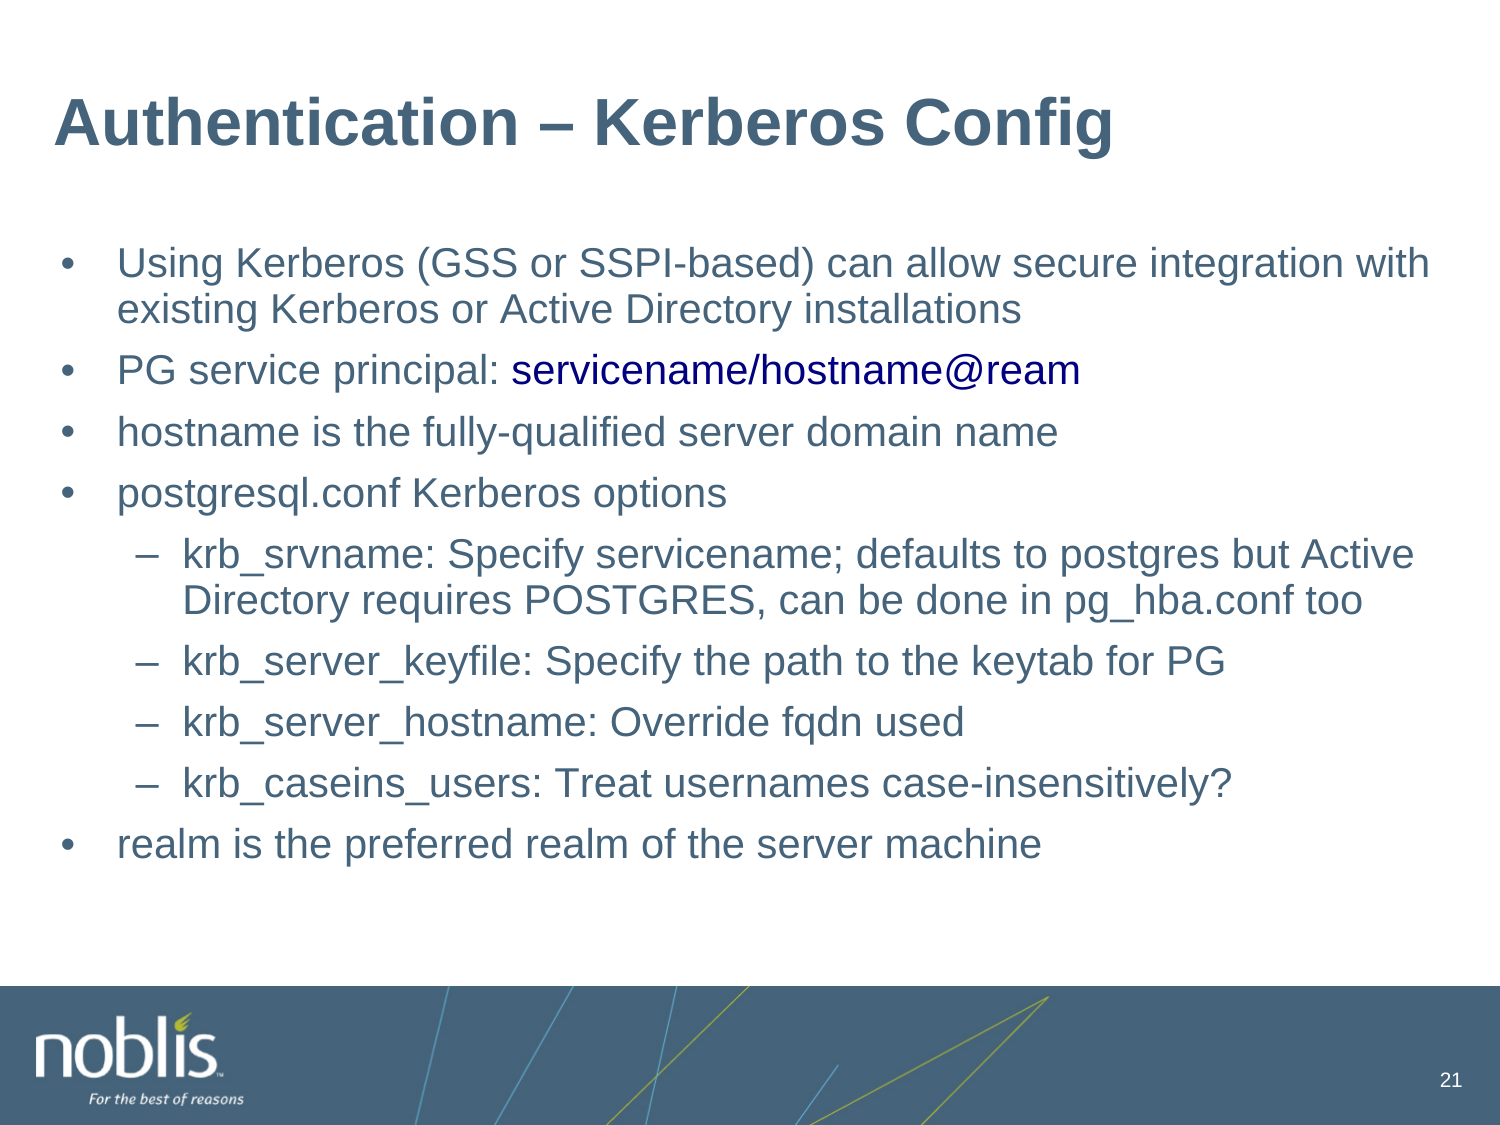

# Authentication – Kerberos Config
Using Kerberos (GSS or SSPI-based) can allow secure integration with existing Kerberos or Active Directory installations
PG service principal: servicename/hostname@ream
hostname is the fully-qualified server domain name
postgresql.conf Kerberos options
krb_srvname: Specify servicename; defaults to postgres but Active Directory requires POSTGRES, can be done in pg_hba.conf too
krb_server_keyfile: Specify the path to the keytab for PG
krb_server_hostname: Override fqdn used
krb_caseins_users: Treat usernames case-insensitively?
realm is the preferred realm of the server machine